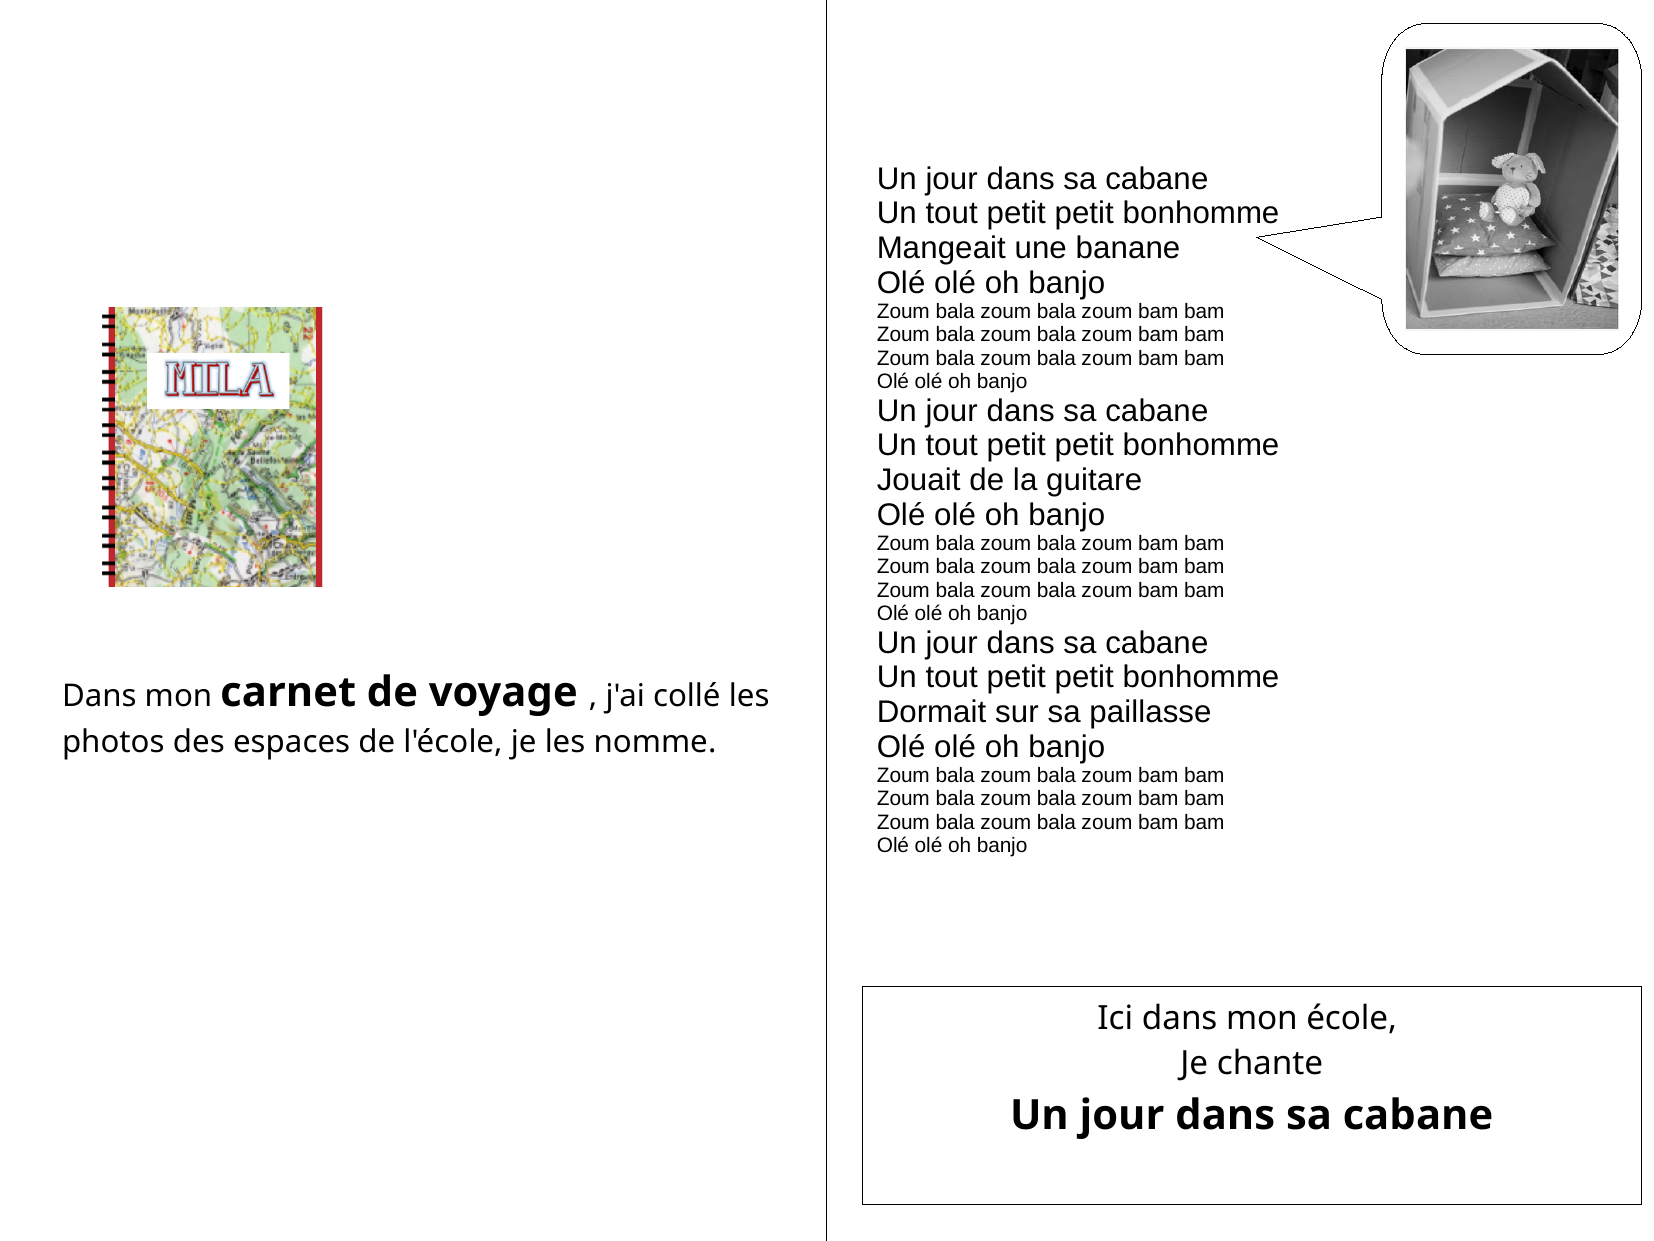

Un jour dans sa cabane
Un tout petit petit bonhomme
Mangeait une banane
Olé olé oh banjo
Zoum bala zoum bala zoum bam bam
Zoum bala zoum bala zoum bam bam
Zoum bala zoum bala zoum bam bam
Olé olé oh banjo
Un jour dans sa cabane
Un tout petit petit bonhomme
Jouait de la guitare
Olé olé oh banjo
Zoum bala zoum bala zoum bam bam
Zoum bala zoum bala zoum bam bam
Zoum bala zoum bala zoum bam bam
Olé olé oh banjo
Un jour dans sa cabane
Un tout petit petit bonhomme
Dormait sur sa paillasse
Olé olé oh banjo
Zoum bala zoum bala zoum bam bam
Zoum bala zoum bala zoum bam bam
Zoum bala zoum bala zoum bam bam
Olé olé oh banjo
Dans mon carnet de voyage , j'ai collé les photos des espaces de l'école, je les nomme.
Ici dans mon école,
Je chante
Un jour dans sa cabane